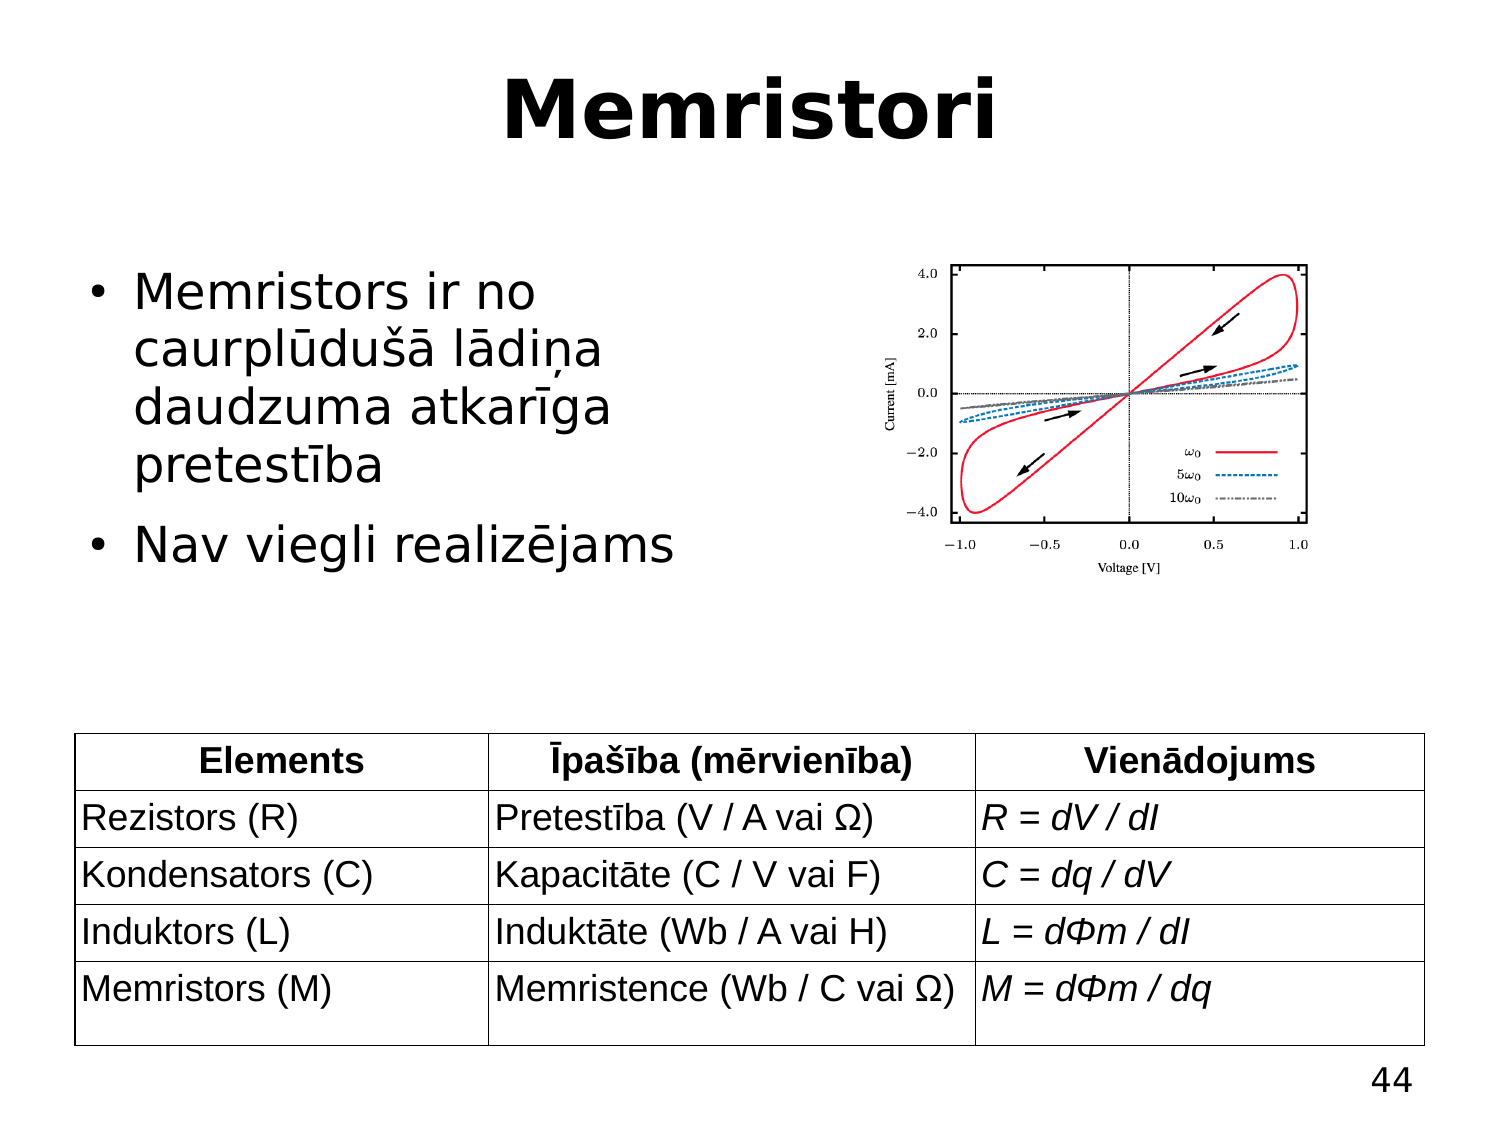

# Memristori
Memristors ir no caurplūdušā lādiņa daudzuma atkarīga pretestība
Nav viegli realizējams
| Elements | Īpašība (mērvienība) | Vienādojums |
| --- | --- | --- |
| Rezistors (R) | Pretestība (V / A vai Ω) | R = dV / dI |
| Kondensators (C) | Kapacitāte (C / V vai F) | C = dq / dV |
| Induktors (L) | Induktāte (Wb / A vai H) | L = dΦm / dI |
| Memristors (M) | Memristence (Wb / C vai Ω) | M = dΦm / dq |